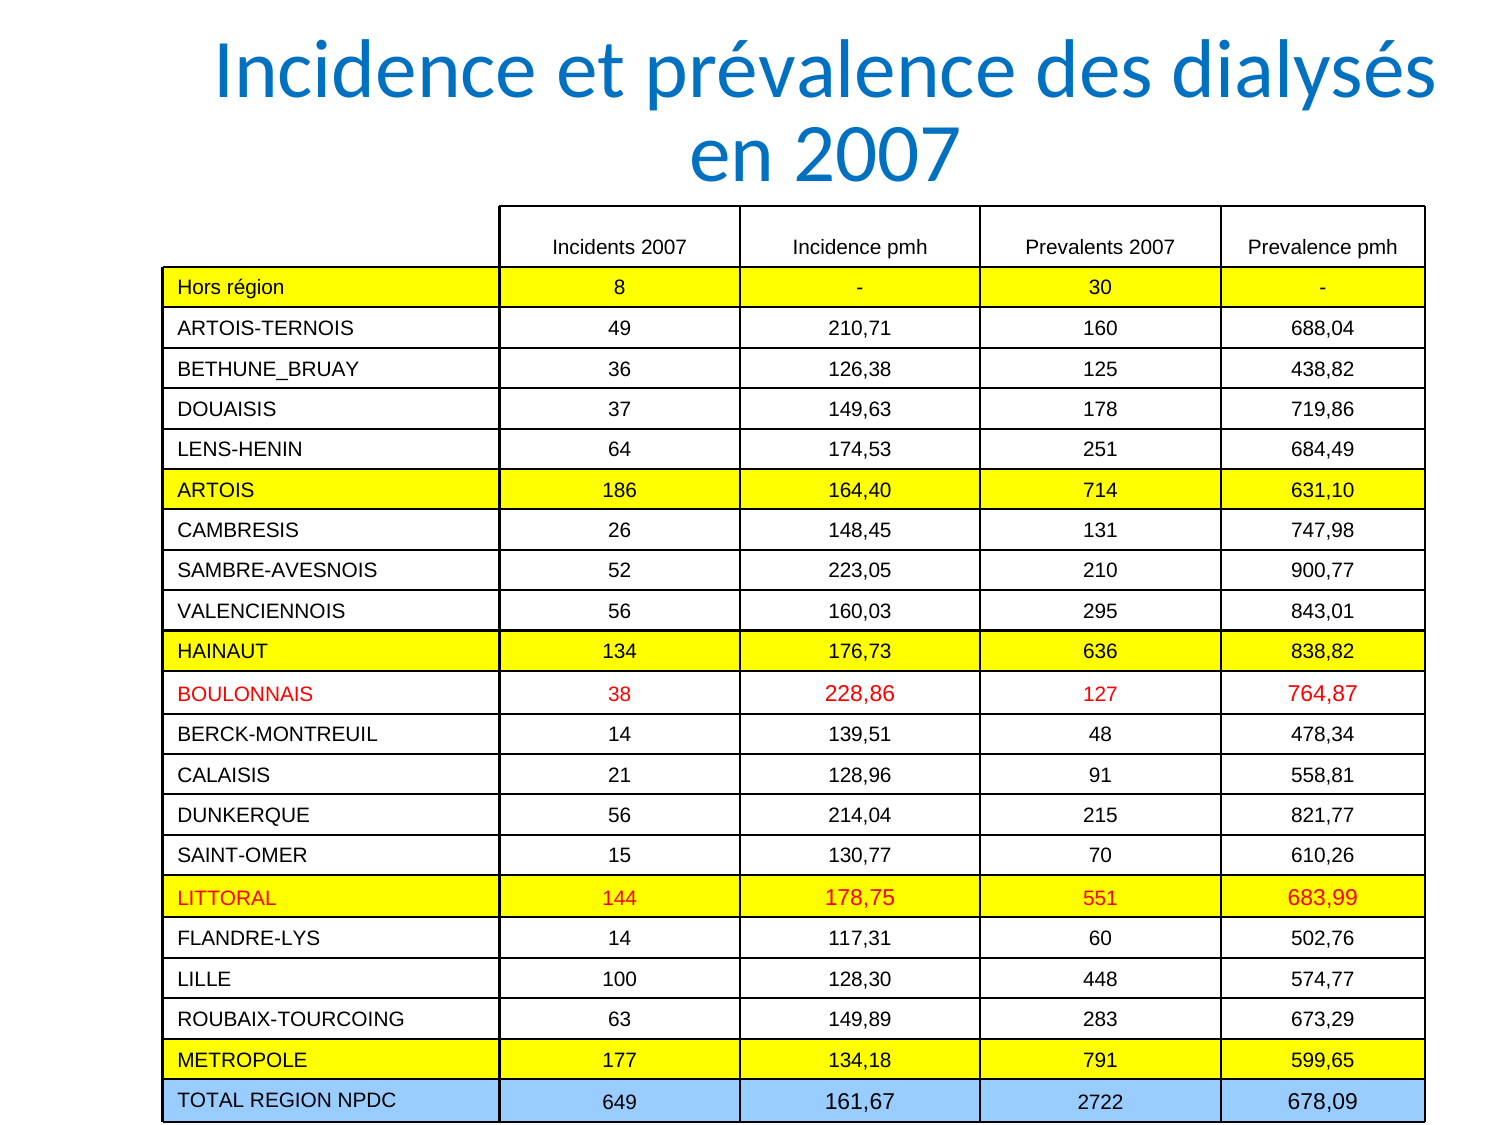

# Incidence et prévalence des dialysés en 2007
Incidents 2007
Incidence pmh
Prevalents 2007
Prevalence pmh
Hors région
8
-
30
-
ARTOIS-TERNOIS
49
210,71
160
688,04
BETHUNE_BRUAY
36
126,38
125
438,82
DOUAISIS
37
149,63
178
719,86
LENS-HENIN
64
174,53
251
684,49
ARTOIS
186
164,40
714
631,10
CAMBRESIS
26
148,45
131
747,98
SAMBRE-AVESNOIS
52
223,05
210
900,77
VALENCIENNOIS
56
160,03
295
843,01
HAINAUT
134
176,73
636
838,82
BOULONNAIS
38
228,86
127
764,87
BERCK-MONTREUIL
14
139,51
48
478,34
CALAISIS
21
128,96
91
558,81
DUNKERQUE
56
214,04
215
821,77
SAINT-OMER
15
130,77
70
610,26
LITTORAL
144
178,75
551
683,99
FLANDRE-LYS
14
117,31
60
502,76
LILLE
100
128,30
448
574,77
ROUBAIX-TOURCOING
63
149,89
283
673,29
METROPOLE
177
134,18
791
599,65
TOTAL REGION NPDC
649
161,67
2722
678,09